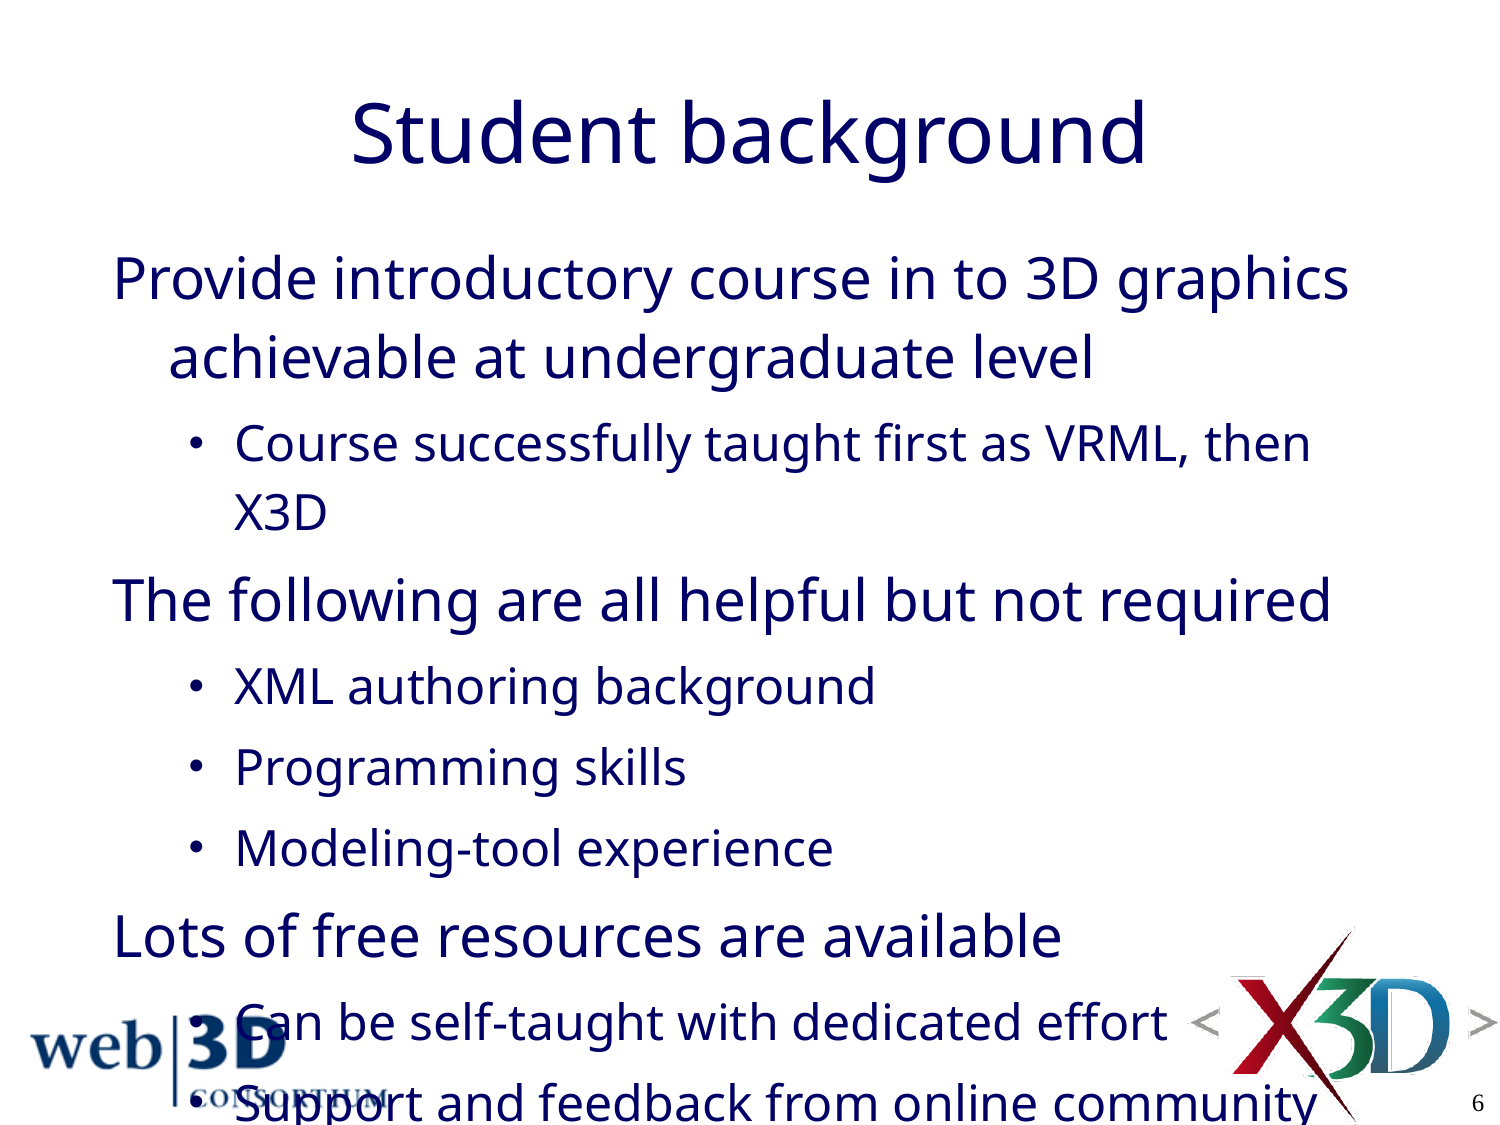

# Student background
Provide introductory course in to 3D graphics achievable at undergraduate level
Course successfully taught first as VRML, then X3D
The following are all helpful but not required
XML authoring background
Programming skills
Modeling-tool experience
Lots of free resources are available
Can be self-taught with dedicated effort
Support and feedback from online community